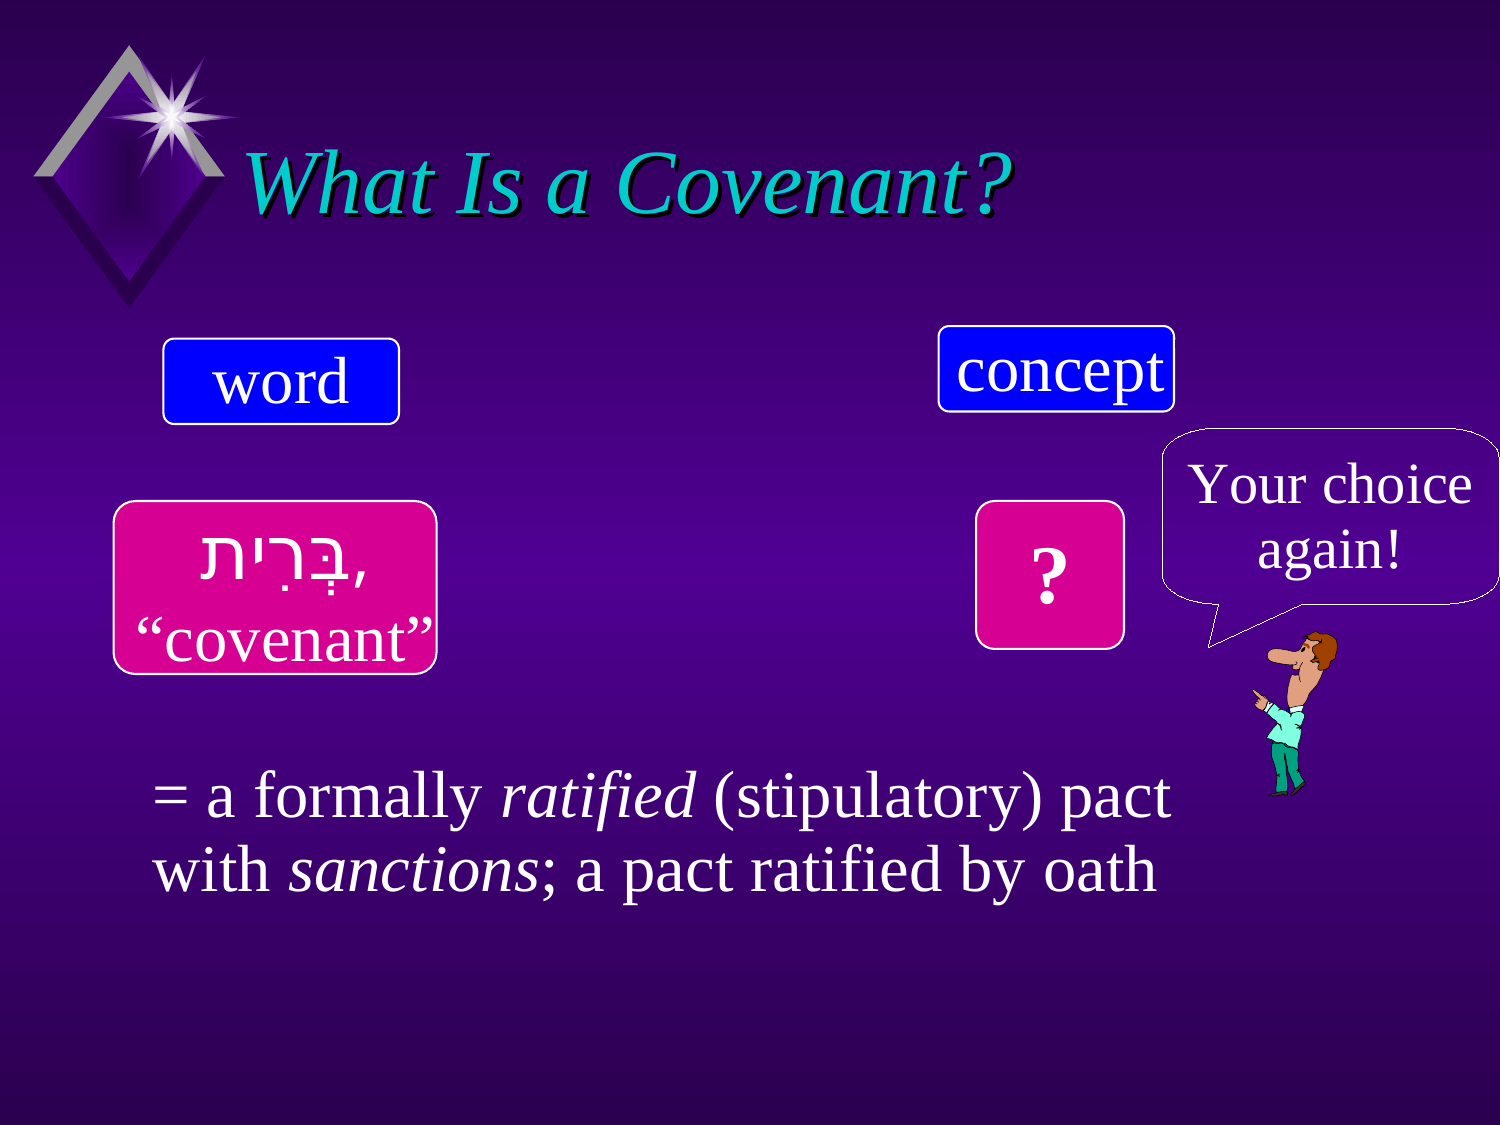

# What Is a Covenant?
concept
word
Your choice
again!
בְּרִית,
“covenant”
?
= a formally ratified (stipulatory) pact with sanctions; a pact ratified by oath